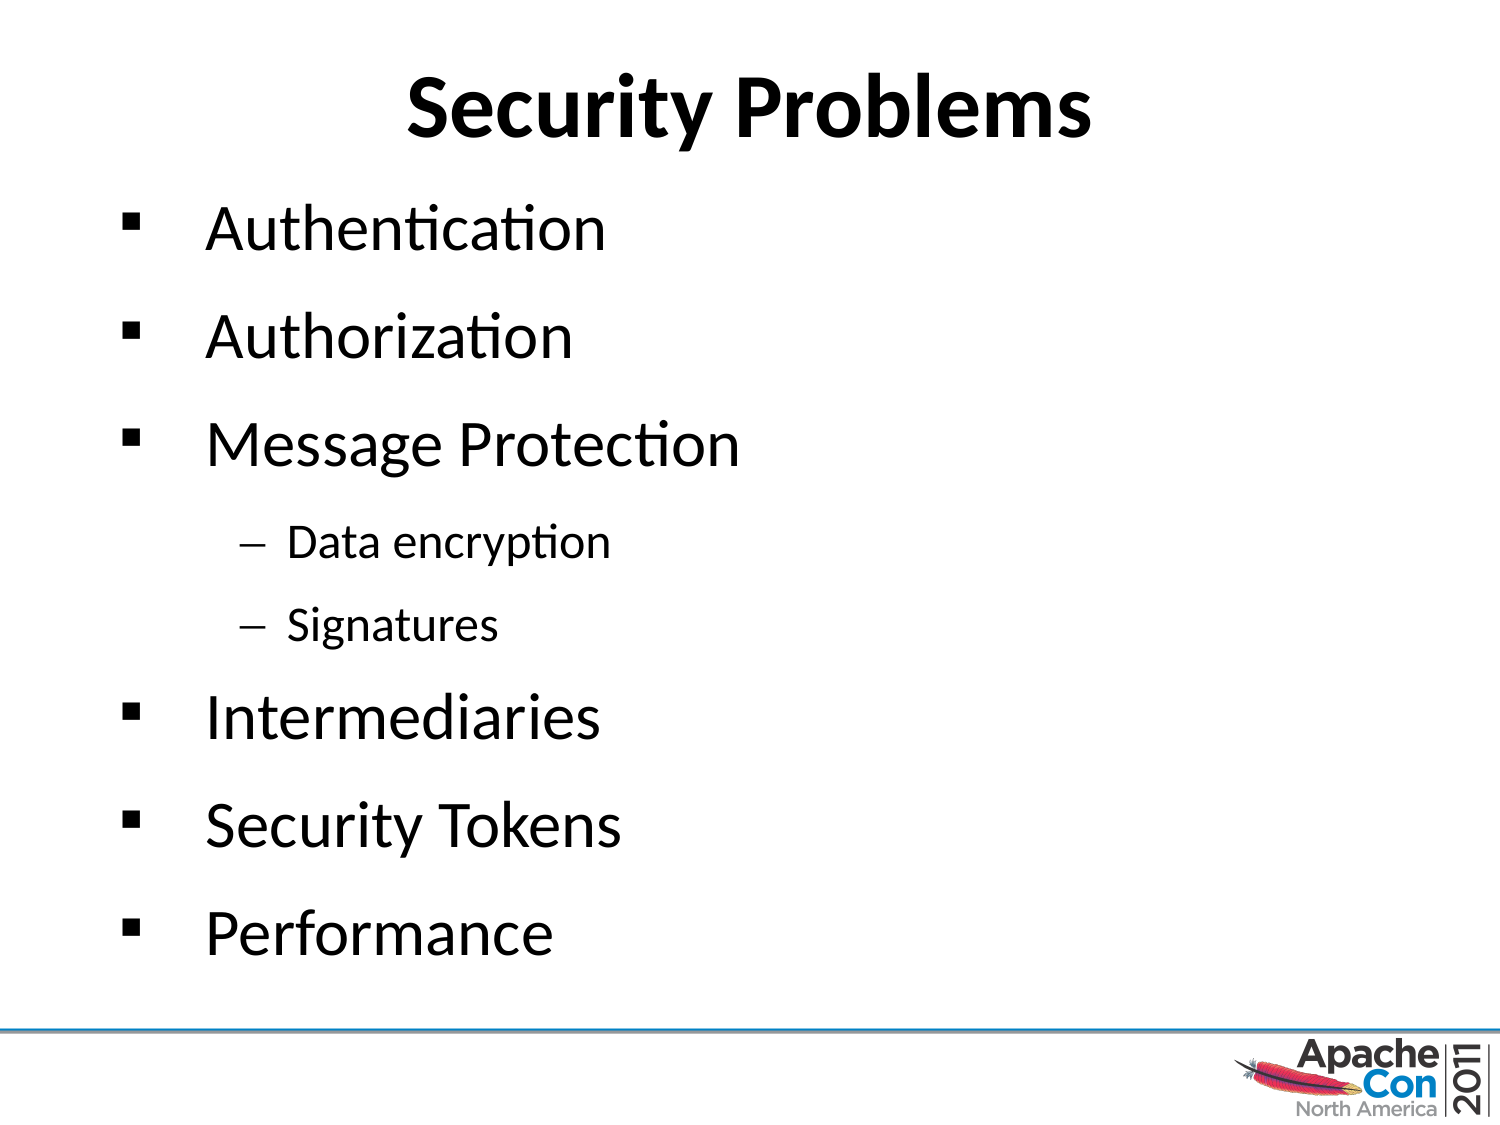

# Security Problems
Authentication
Authorization
Message Protection
Data encryption
Signatures
Intermediaries
Security Tokens
Performance